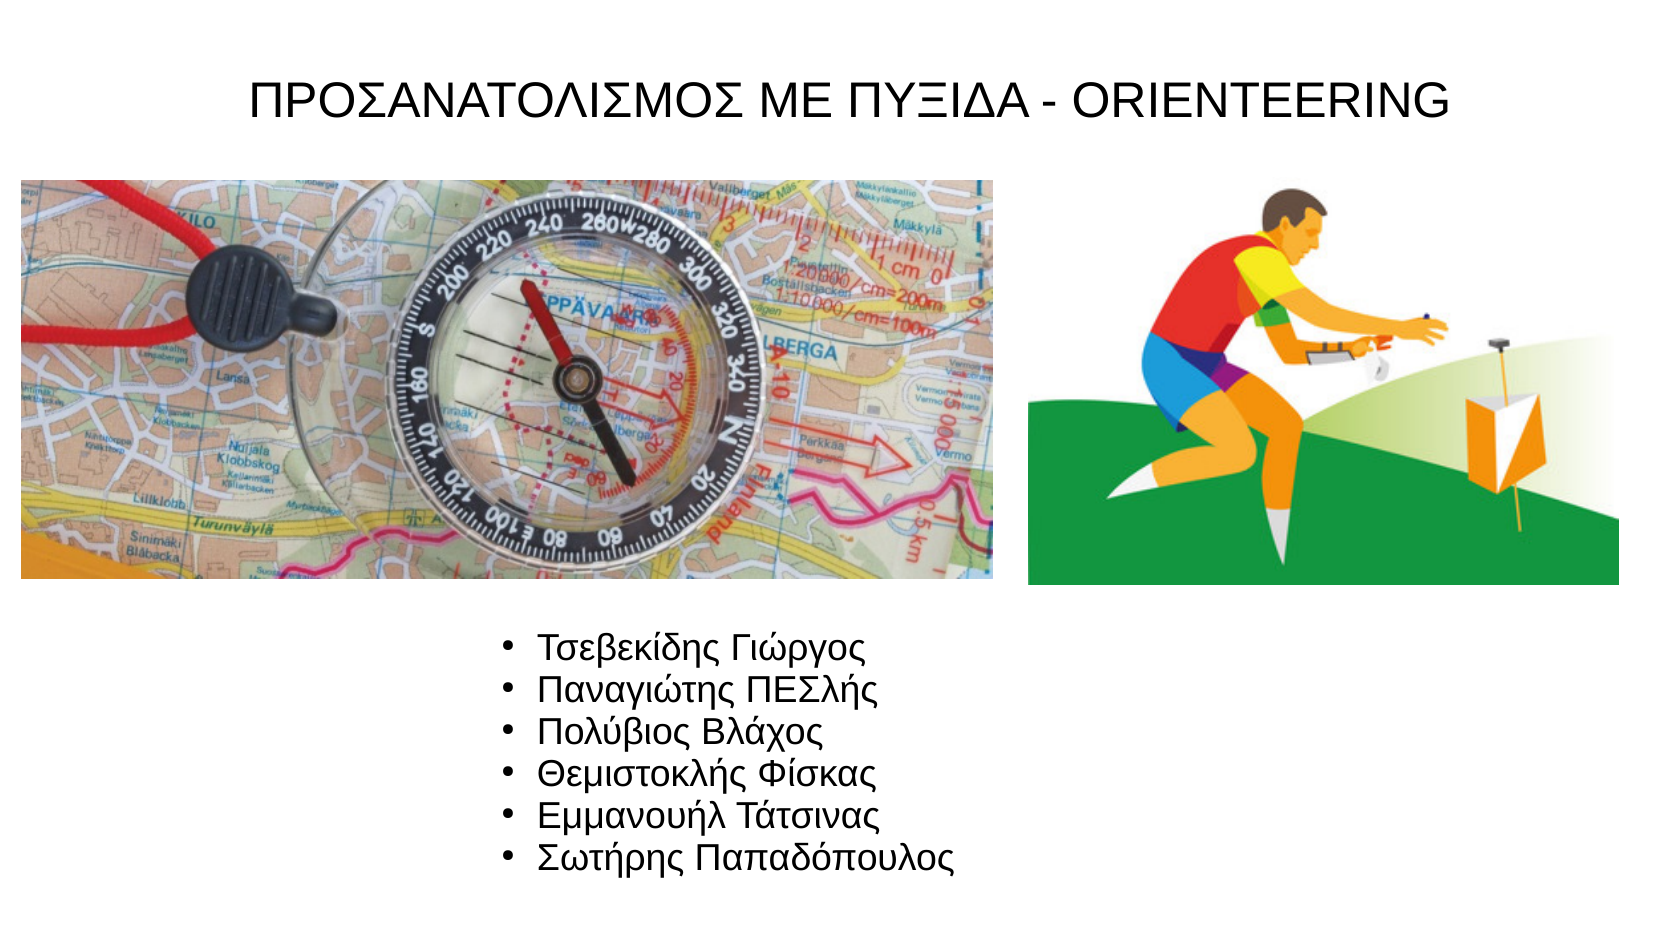

# ΠΡΟΣΑΝΑΤΟΛΙΣΜΟΣ ΜΕ ΠΥΞΙΔΑ - ORIENTEERING
Τσεβεκίδης Γιώργος
Παναγιώτης ΠΕΣλής
Πολύβιος Βλάχος
Θεμιστοκλής Φίσκας
Εμμανουήλ Τάτσινας
Σωτήρης Παπαδόπουλος